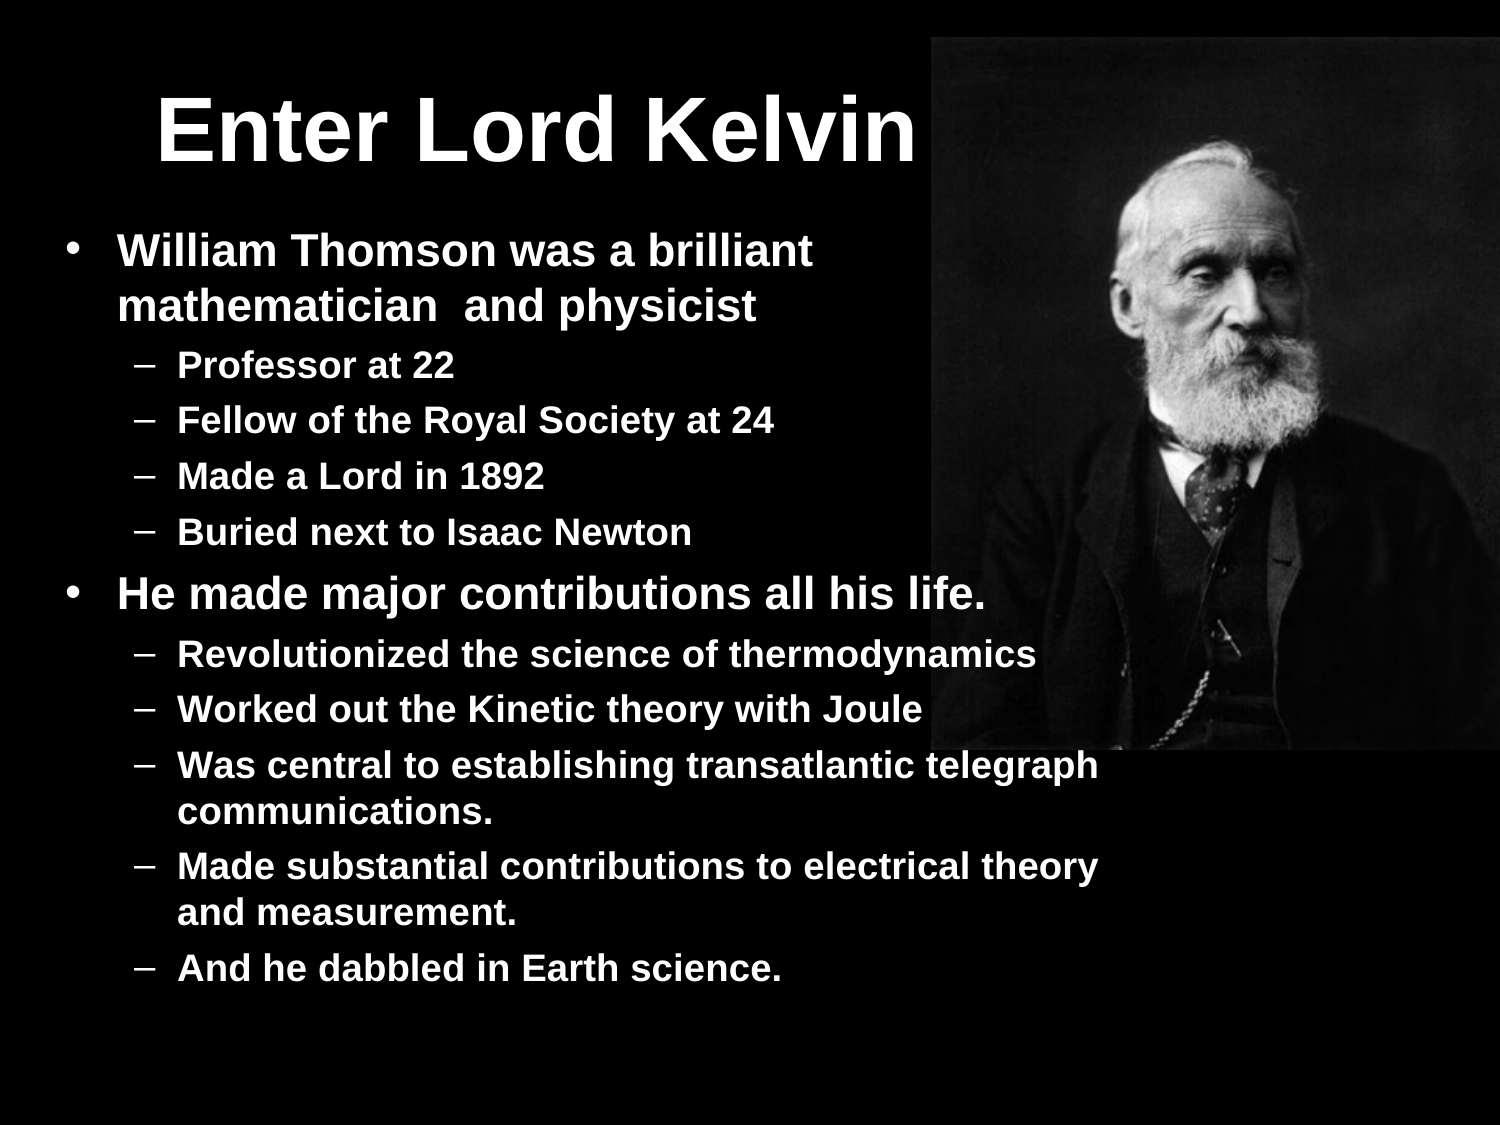

# Enter Lord Kelvin
William Thomson was a brilliant mathematician and physicist
Professor at 22
Fellow of the Royal Society at 24
Made a Lord in 1892
Buried next to Isaac Newton
He made major contributions all his life.
Revolutionized the science of thermodynamics
Worked out the Kinetic theory with Joule
Was central to establishing transatlantic telegraph communications.
Made substantial contributions to electrical theory and measurement.
And he dabbled in Earth science.